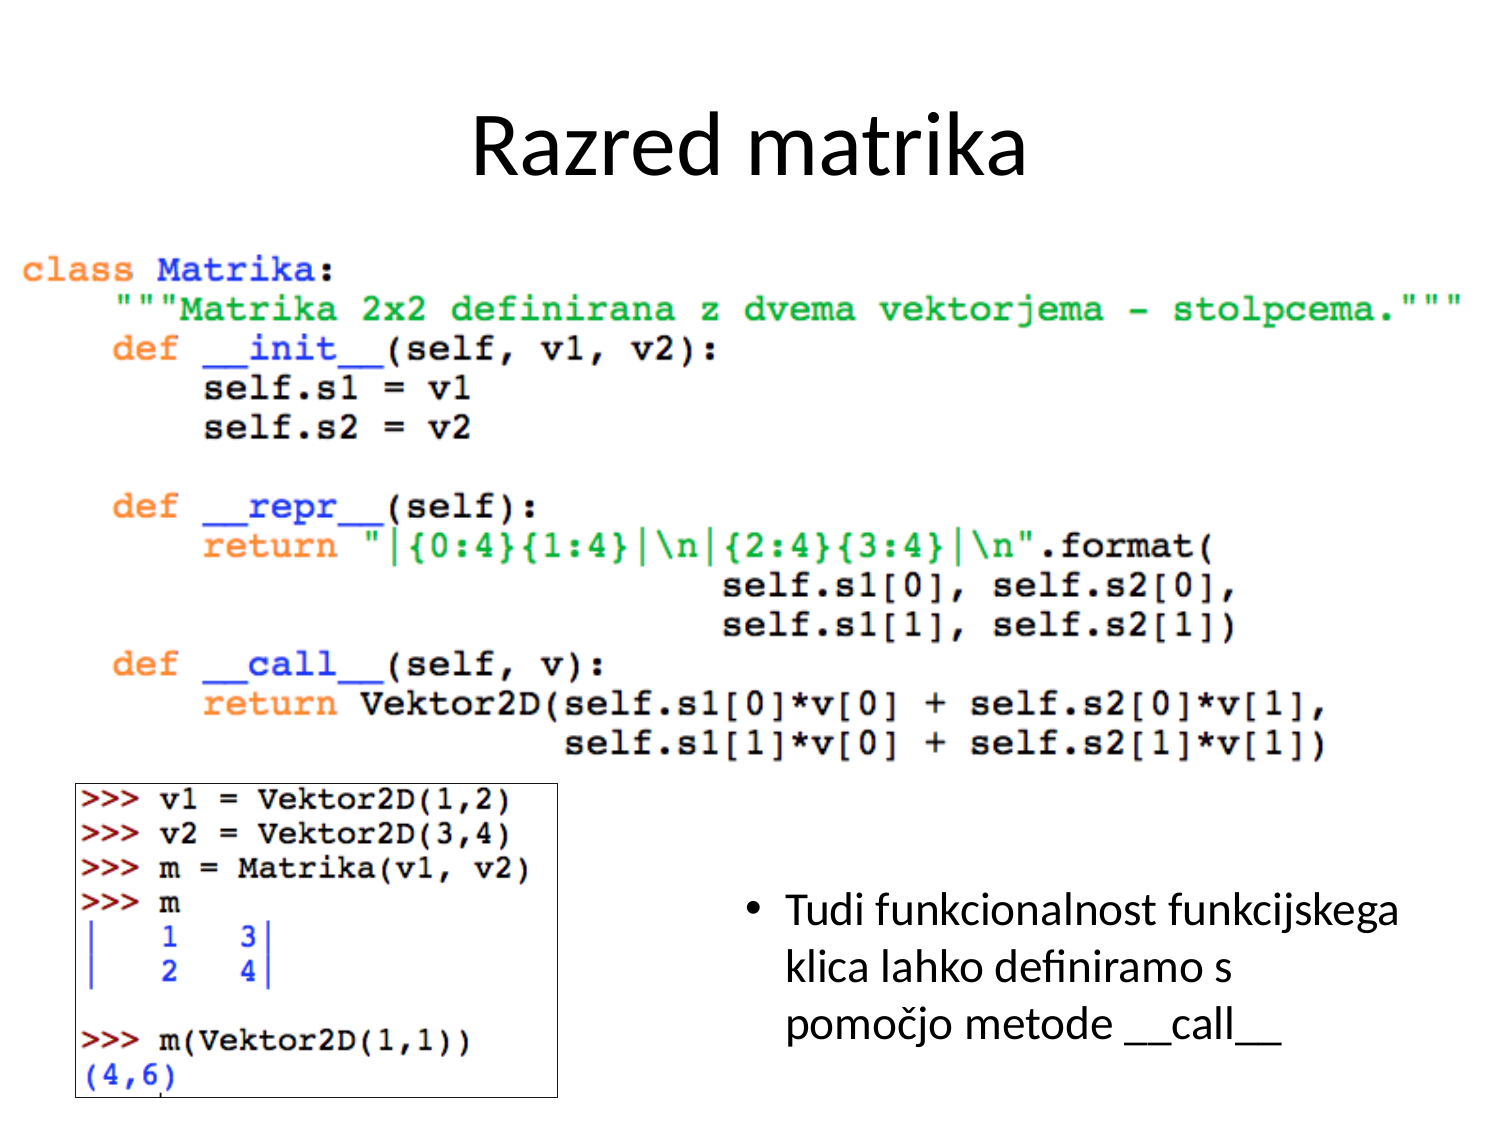

# Razred matrika
Tudi funkcionalnost funkcijskega klica lahko definiramo s pomočjo metode __call__